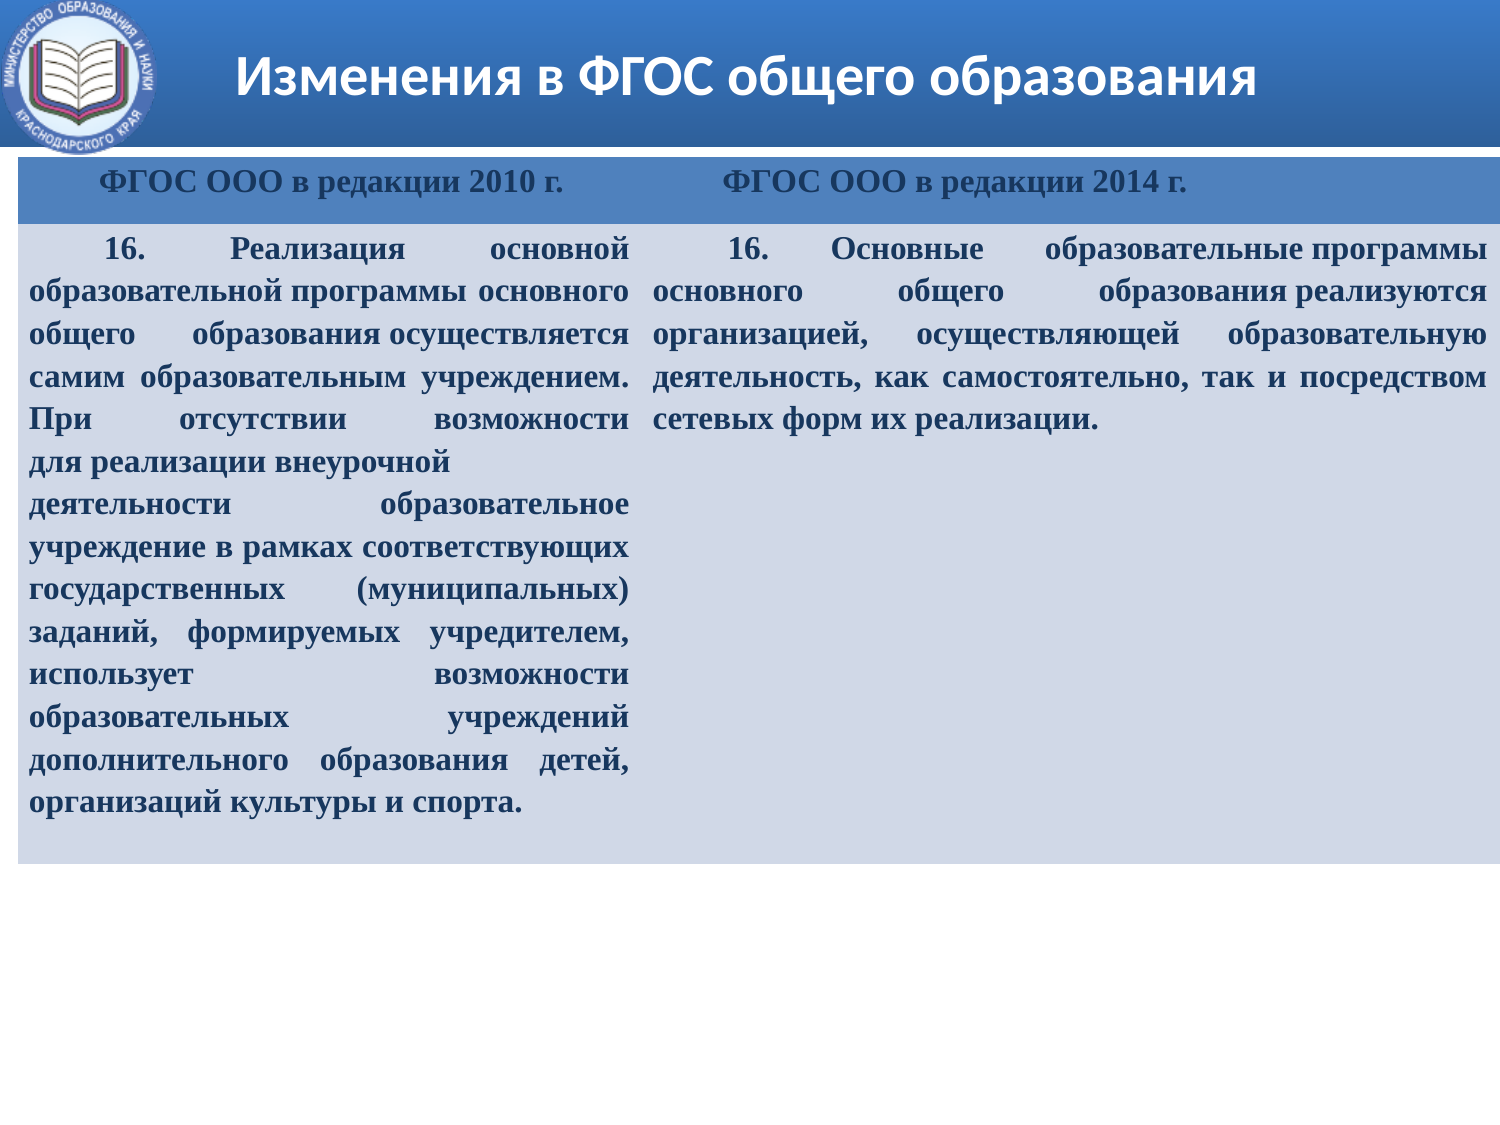

Изменения в ФГОС общего образования
| ФГОС ООО в редакции 2010 г. | ФГОС ООО в редакции 2014 г. |
| --- | --- |
| 16. Реализация основной образовательной программы основного общего образования осуществляется самим образовательным учреждением. При отсутствии возможности для реализации внеурочной деятельности образовательное учреждение в рамках соответствующих государственных (муниципальных) заданий, формируемых учредителем, использует возможности образовательных учреждений дополнительного образования детей, организаций культуры и спорта. | 16. Основные образовательные программы основного общего образования реализуются организацией, осуществляющей образовательную деятельность, как самостоятельно, так и посредством сетевых форм их реализации. |